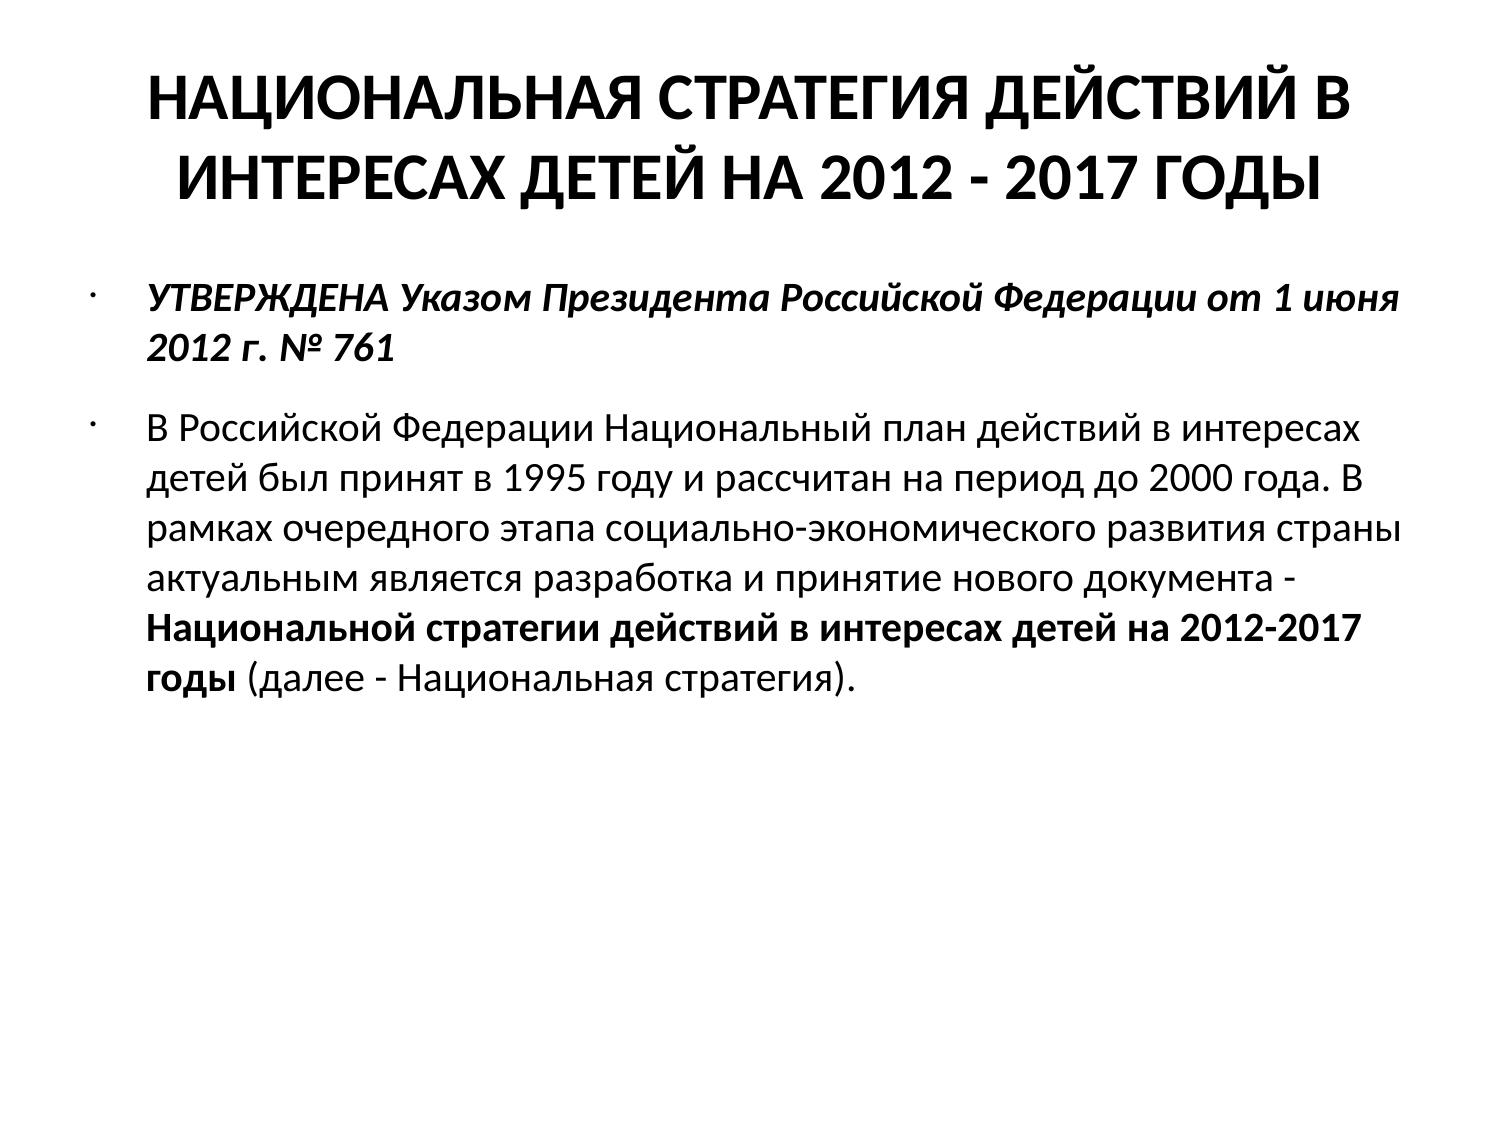

# НАЦИОНАЛЬНАЯ СТРАТЕГИЯ ДЕЙСТВИЙ В ИНТЕРЕСАХ ДЕТЕЙ НА 2012 - 2017 ГОДЫ
УТВЕРЖДЕНА Указом Президента Российской Федерации от 1 июня 2012 г. № 761
В Российской Федерации Национальный план действий в интересах детей был принят в 1995 году и рассчитан на период до 2000 года. В рамках очередного этапа социально-экономического развития страны актуальным является разработка и принятие нового документа - Национальной стратегии действий в интересах детей на 2012-2017 годы (далее - Национальная стратегия).